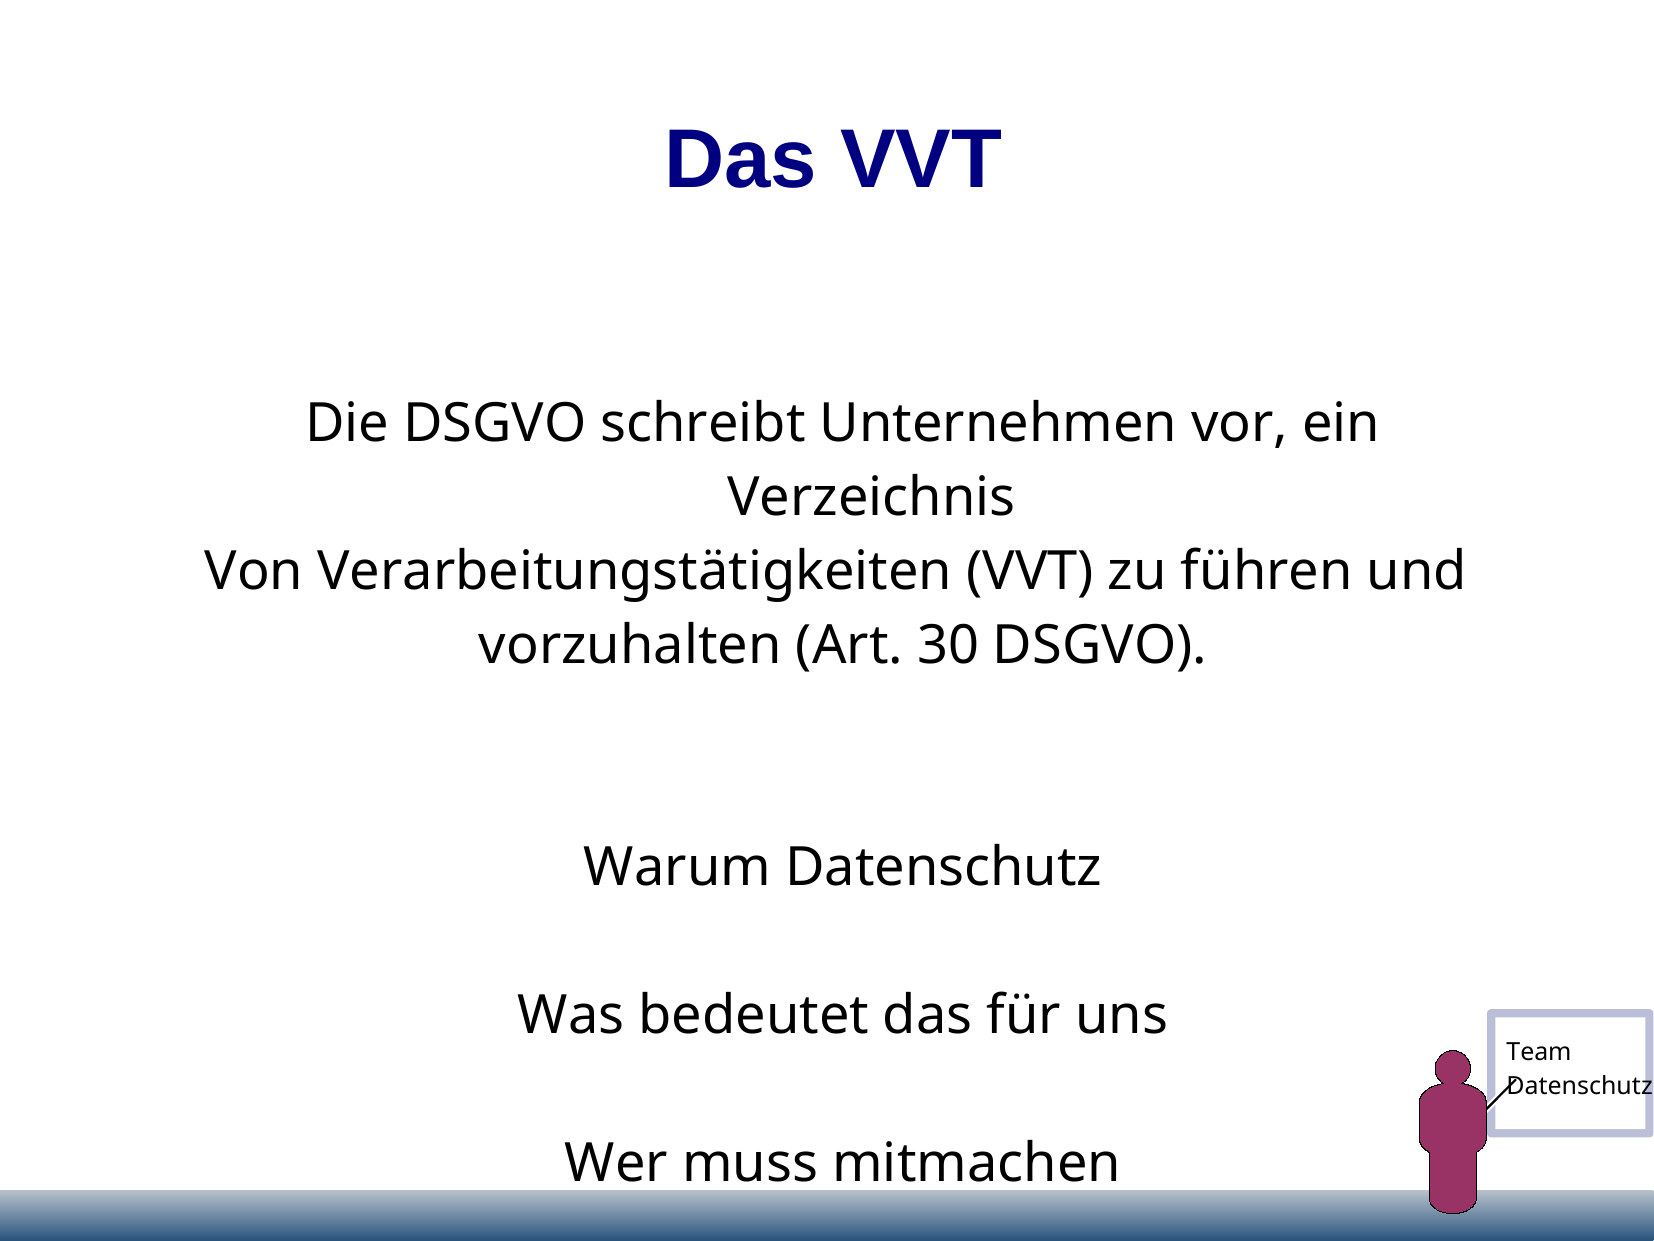

# Das VVT
Die DSGVO schreibt Unternehmen vor, ein Verzeichnis
Von Verarbeitungstätigkeiten (VVT) zu führen und
vorzuhalten (Art. 30 DSGVO).
Warum Datenschutz
Was bedeutet das für uns
Wer muss mitmachen
Team
Datenschutz